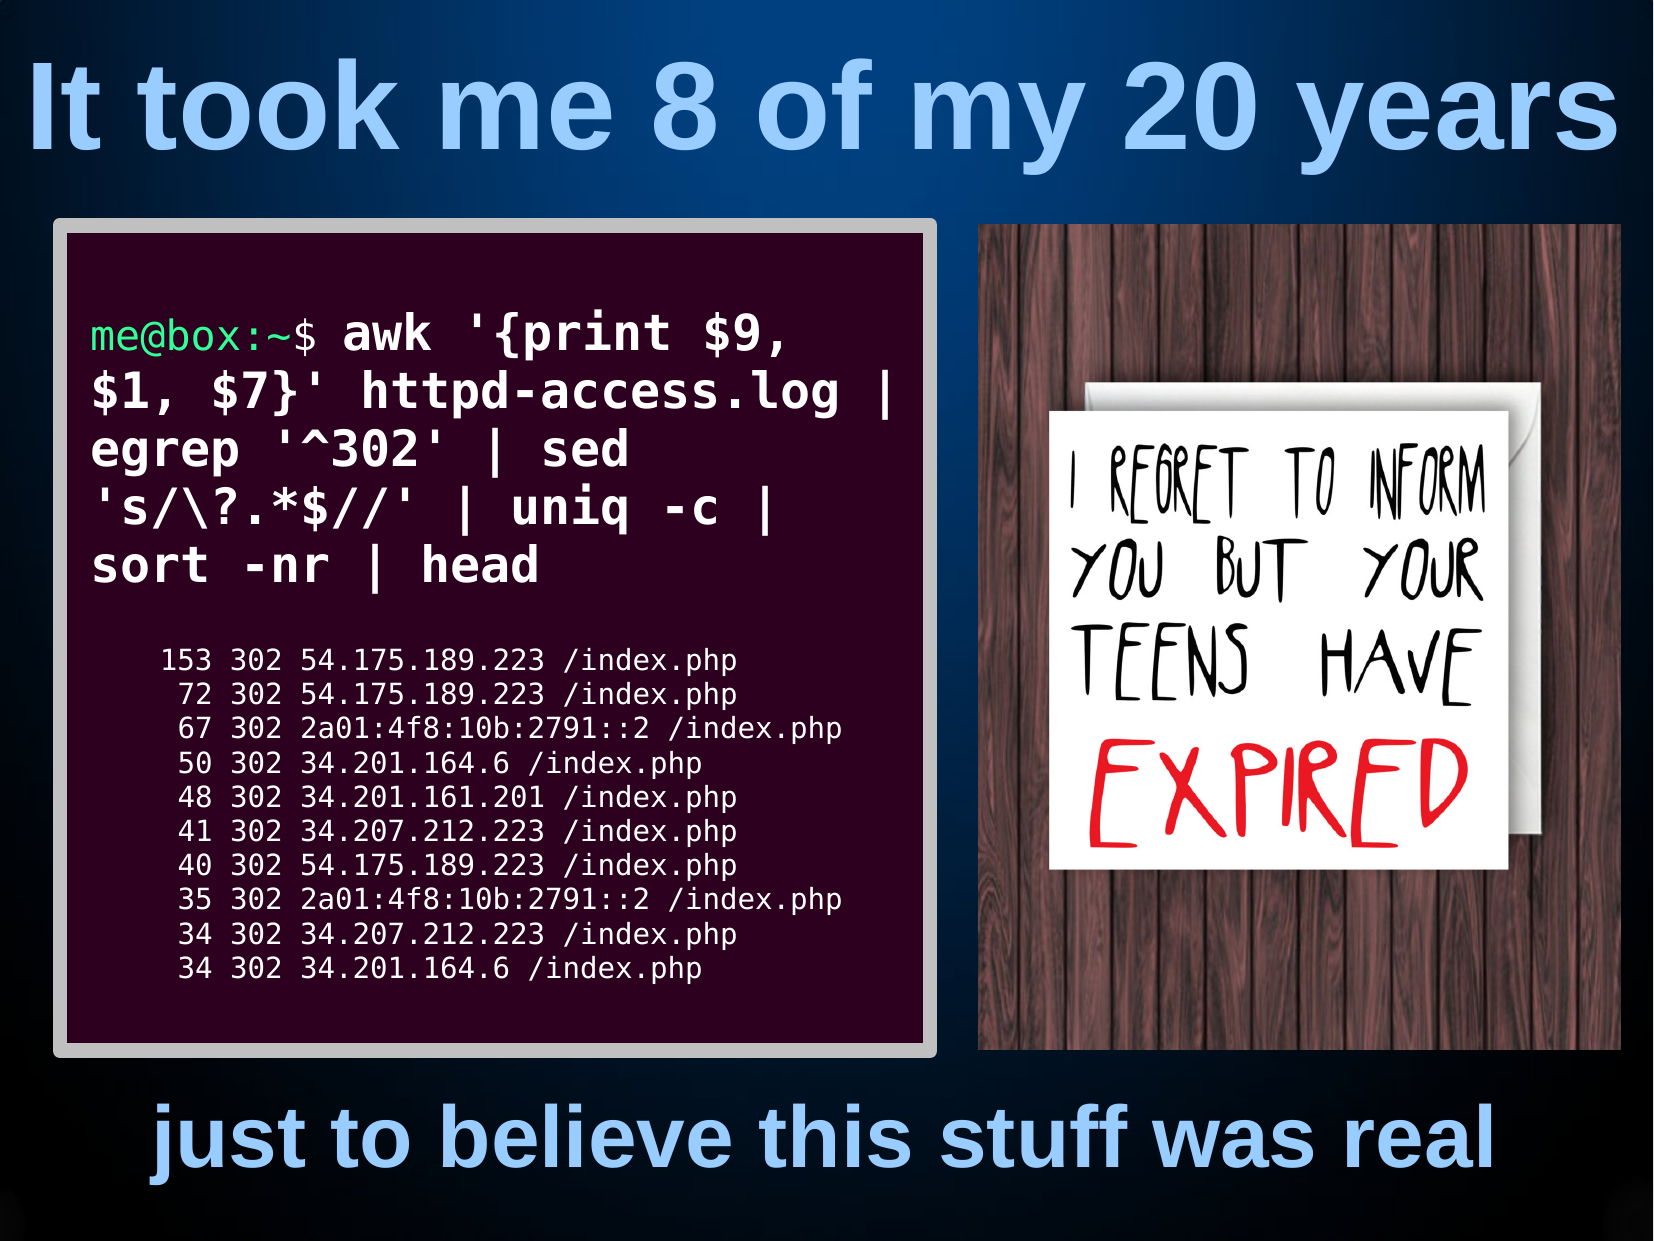

# It took me 8 of my 20 years
me@box:~$ awk '{print $9, $1, $7}' httpd-access.log | egrep '^302' | sed 's/\?.*$//' | uniq -c | sort -nr | head
 153 302 54.175.189.223 /index.php
 72 302 54.175.189.223 /index.php
 67 302 2a01:4f8:10b:2791::2 /index.php
 50 302 34.201.164.6 /index.php
 48 302 34.201.161.201 /index.php
 41 302 34.207.212.223 /index.php
 40 302 54.175.189.223 /index.php
 35 302 2a01:4f8:10b:2791::2 /index.php
 34 302 34.207.212.223 /index.php
 34 302 34.201.164.6 /index.php
just to believe this stuff was real